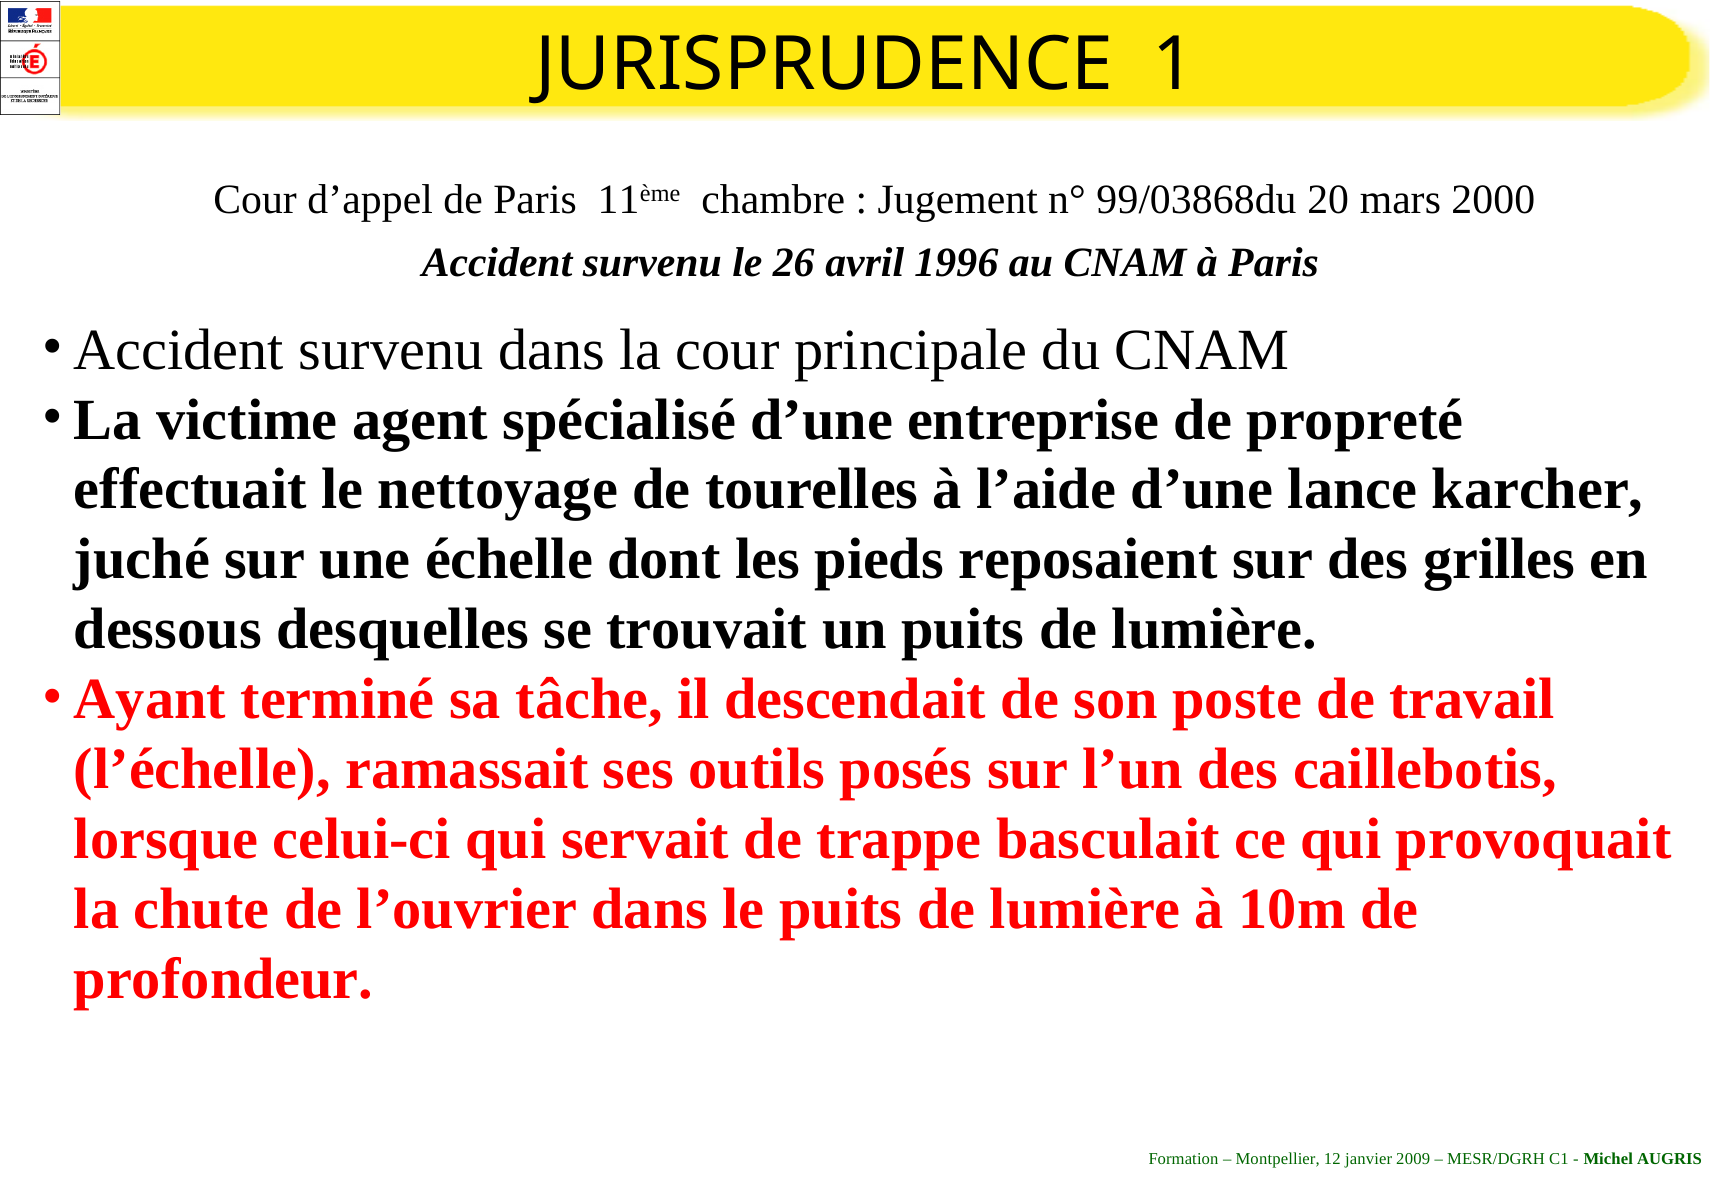

JURISPRUDENCE 1
Cour d’appel de Paris 11ème chambre : Jugement n° 99/03868du 20 mars 2000
Accident survenu le 26 avril 1996 au CNAM à Paris
Accident survenu dans la cour principale du CNAM
La victime agent spécialisé d’une entreprise de propreté effectuait le nettoyage de tourelles à l’aide d’une lance karcher, juché sur une échelle dont les pieds reposaient sur des grilles en dessous desquelles se trouvait un puits de lumière.
Ayant terminé sa tâche, il descendait de son poste de travail (l’échelle), ramassait ses outils posés sur l’un des caillebotis, lorsque celui-ci qui servait de trappe basculait ce qui provoquait la chute de l’ouvrier dans le puits de lumière à 10m de profondeur.